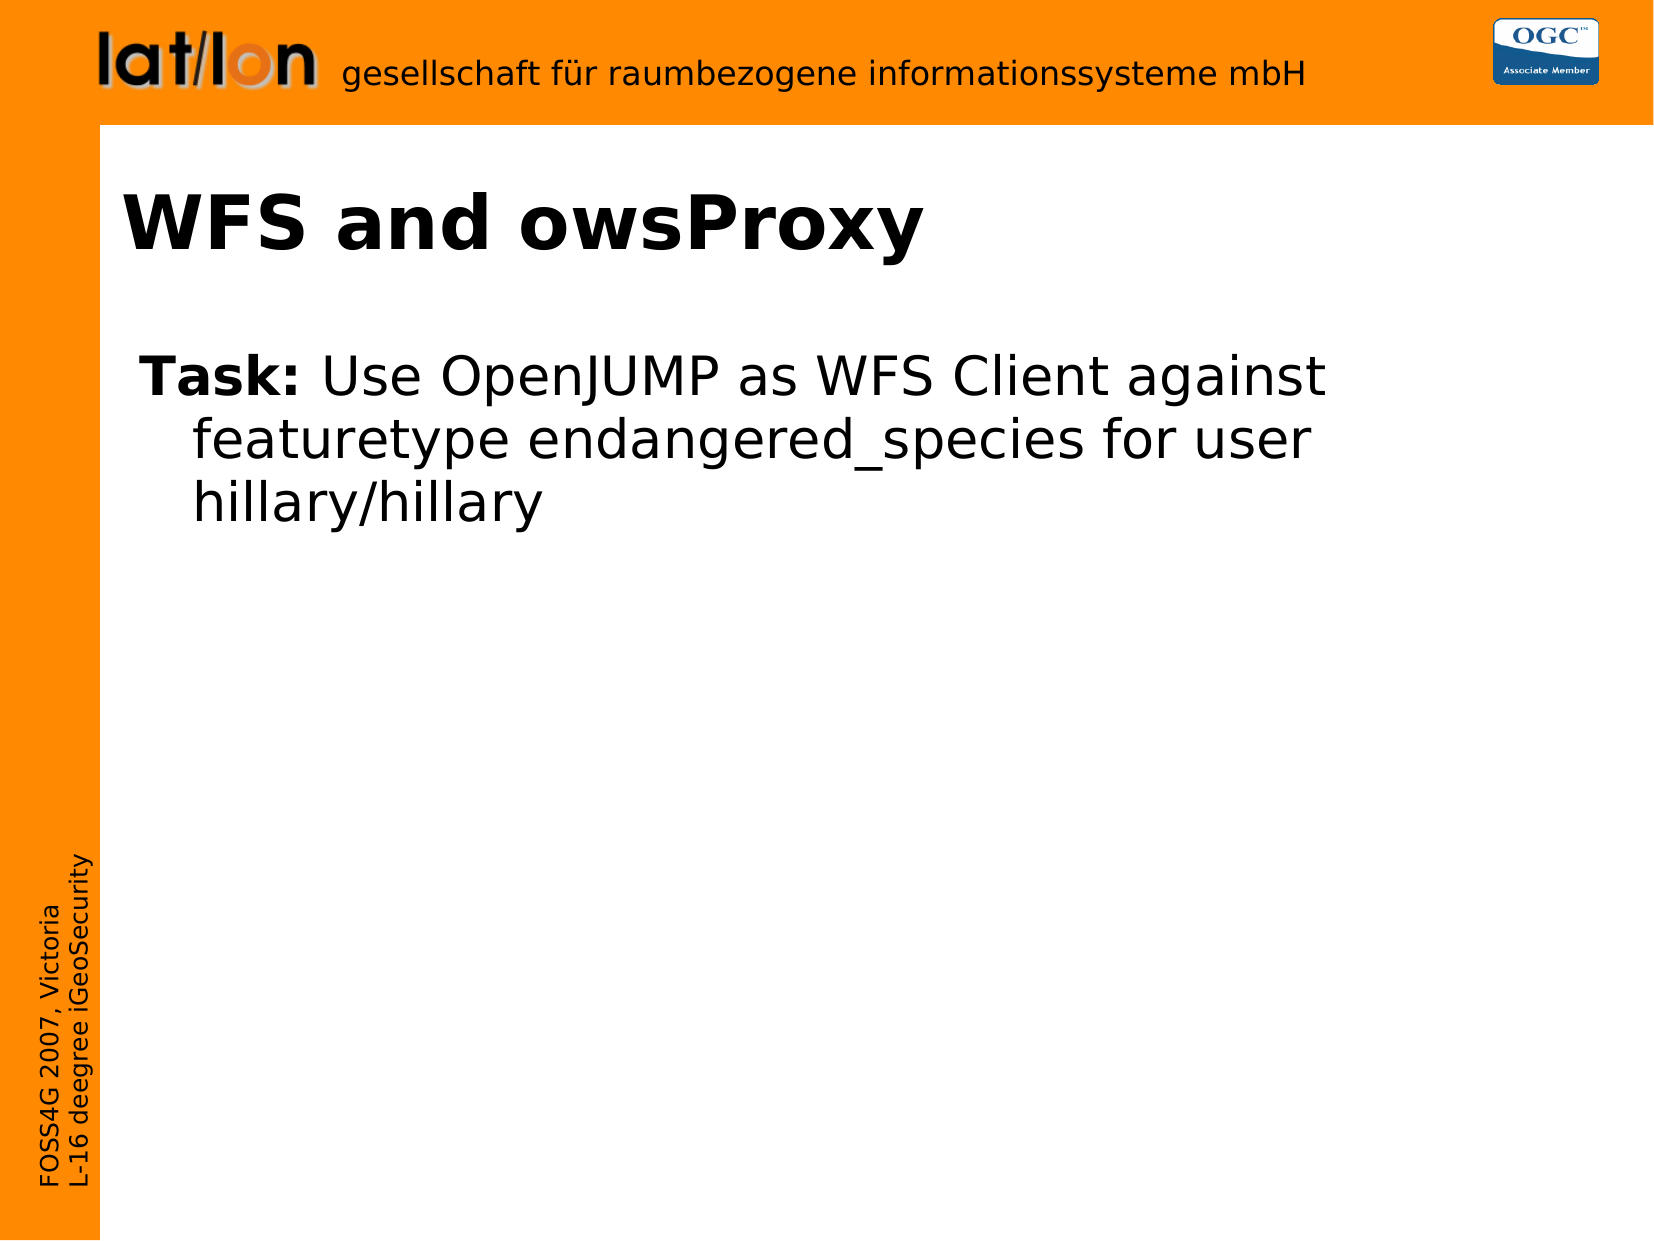

# WFS and owsProxy
Task: Use OpenJUMP as WFS Client against featuretype endangered_species for user hillary/hillary